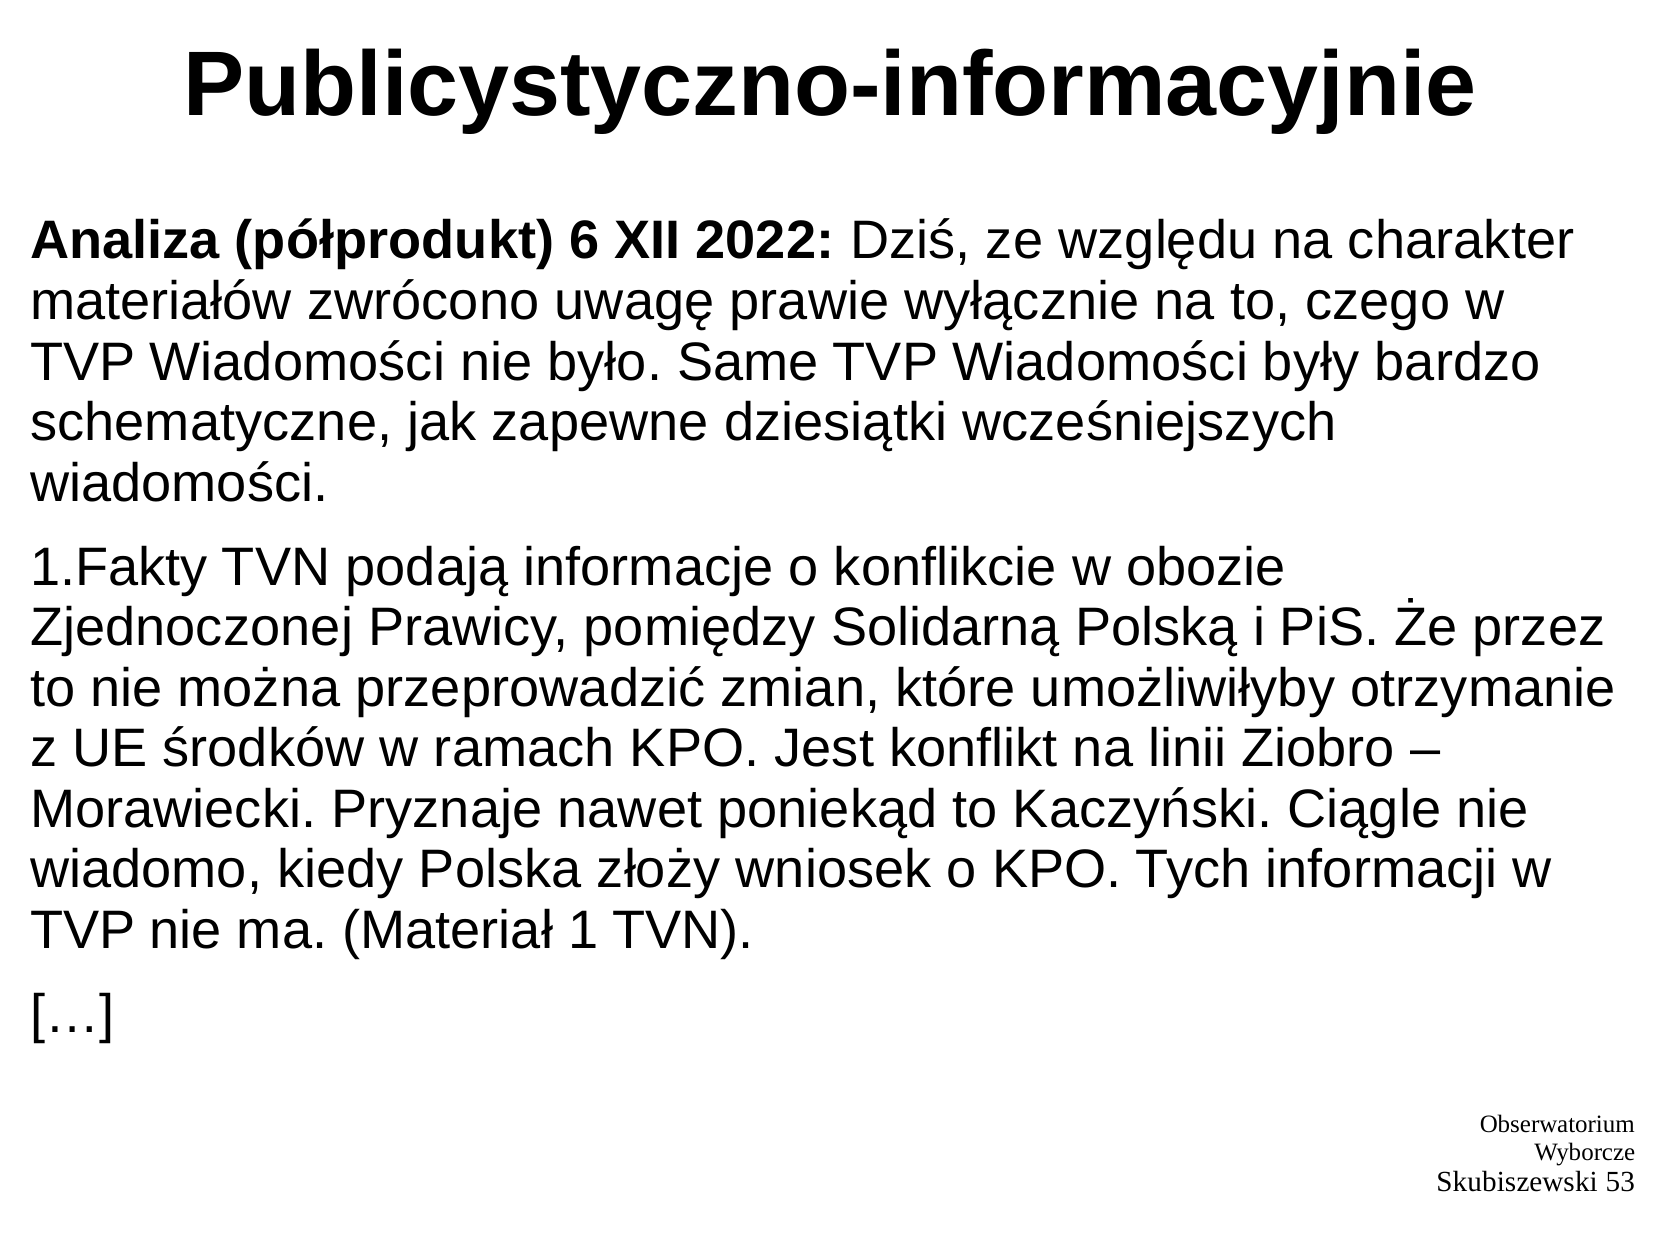

# Publicystyczno-informacyjnie
Analiza (półprodukt) 6 XII 2022: Dziś, ze względu na charakter materiałów zwrócono uwagę prawie wyłącznie na to, czego w TVP Wiadomości nie było. Same TVP Wiadomości były bardzo schematyczne, jak zapewne dziesiątki wcześniejszych wiadomości.
1.Fakty TVN podają informacje o konflikcie w obozie Zjednoczonej Prawicy, pomiędzy Solidarną Polską i PiS. Że przez to nie można przeprowadzić zmian, które umożliwiłyby otrzymanie z UE środków w ramach KPO. Jest konflikt na linii Ziobro – Morawiecki. Pryznaje nawet poniekąd to Kaczyński. Ciągle nie wiadomo, kiedy Polska złoży wniosek o KPO. Tych informacji w TVP nie ma. (Materiał 1 TVN).
[…]
53